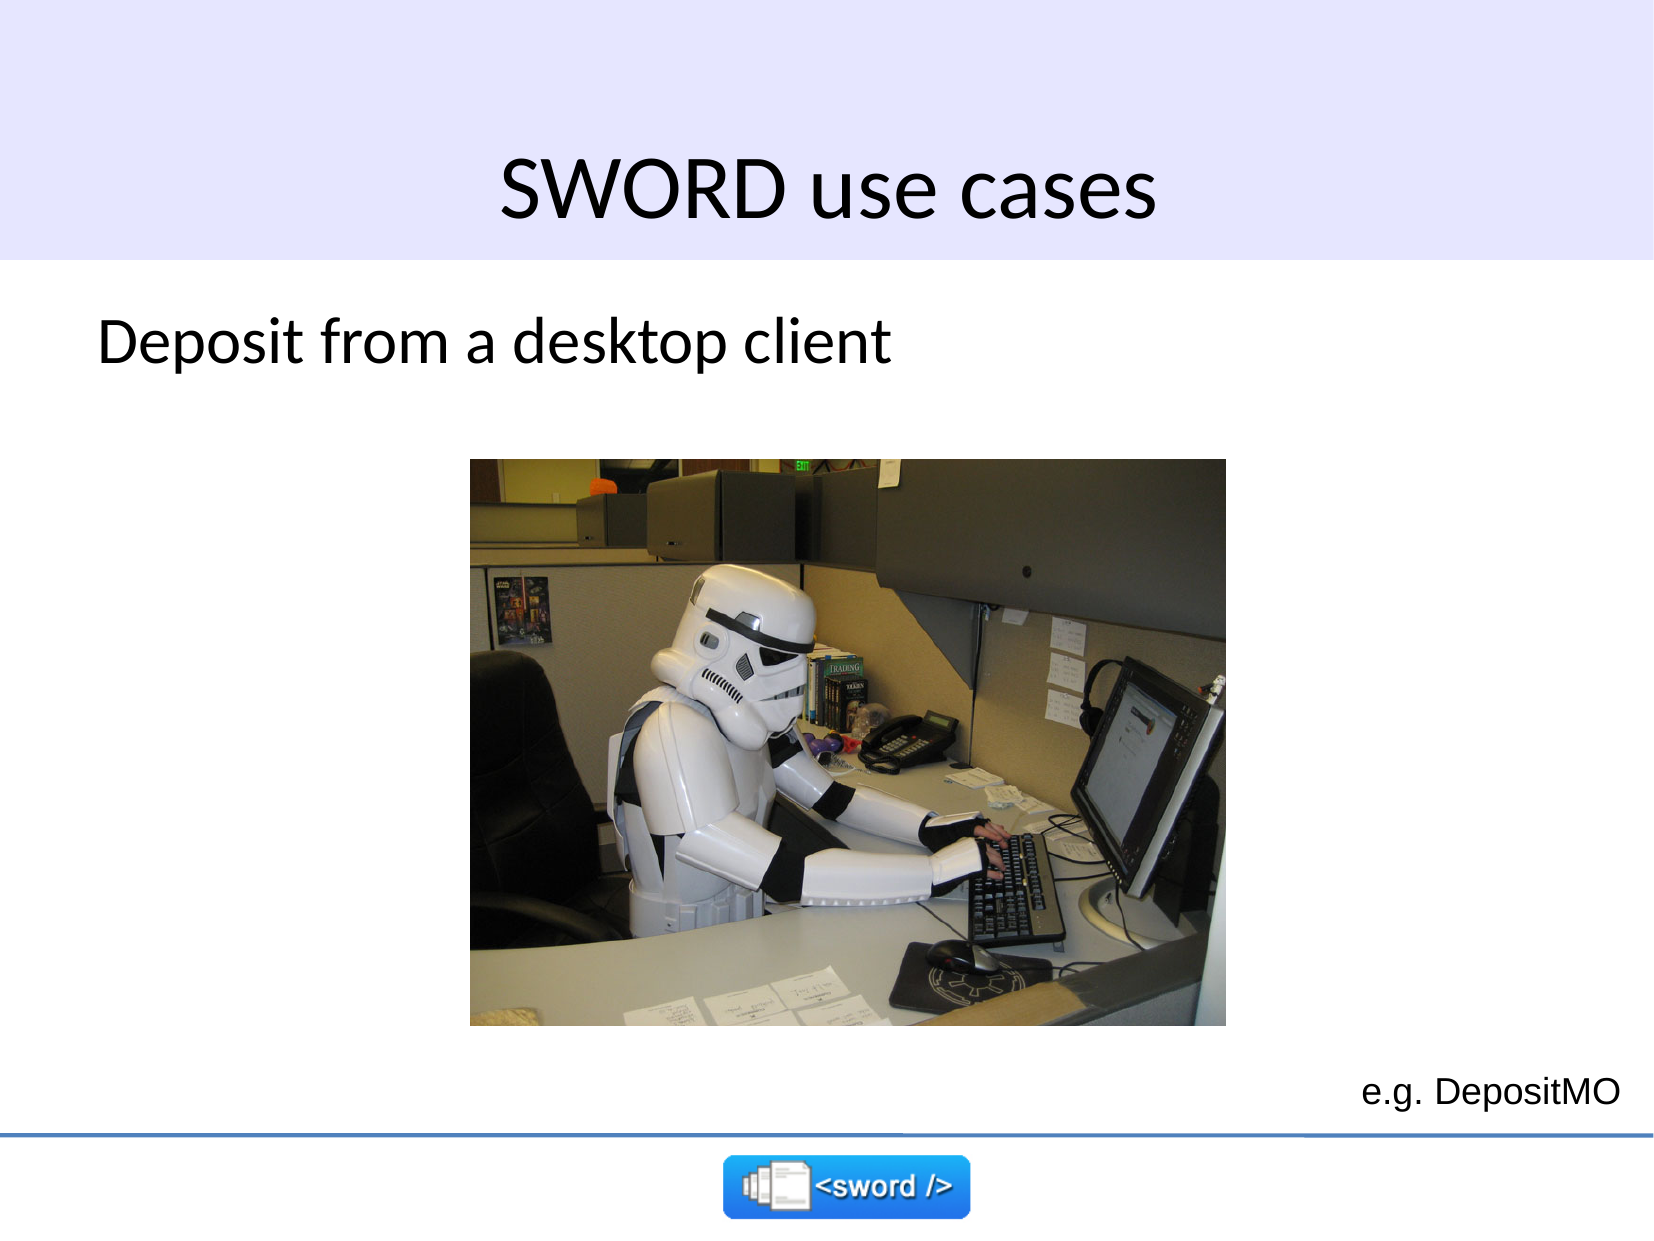

SWORD use cases
# Deposit from a desktop client
e.g. DepositMO